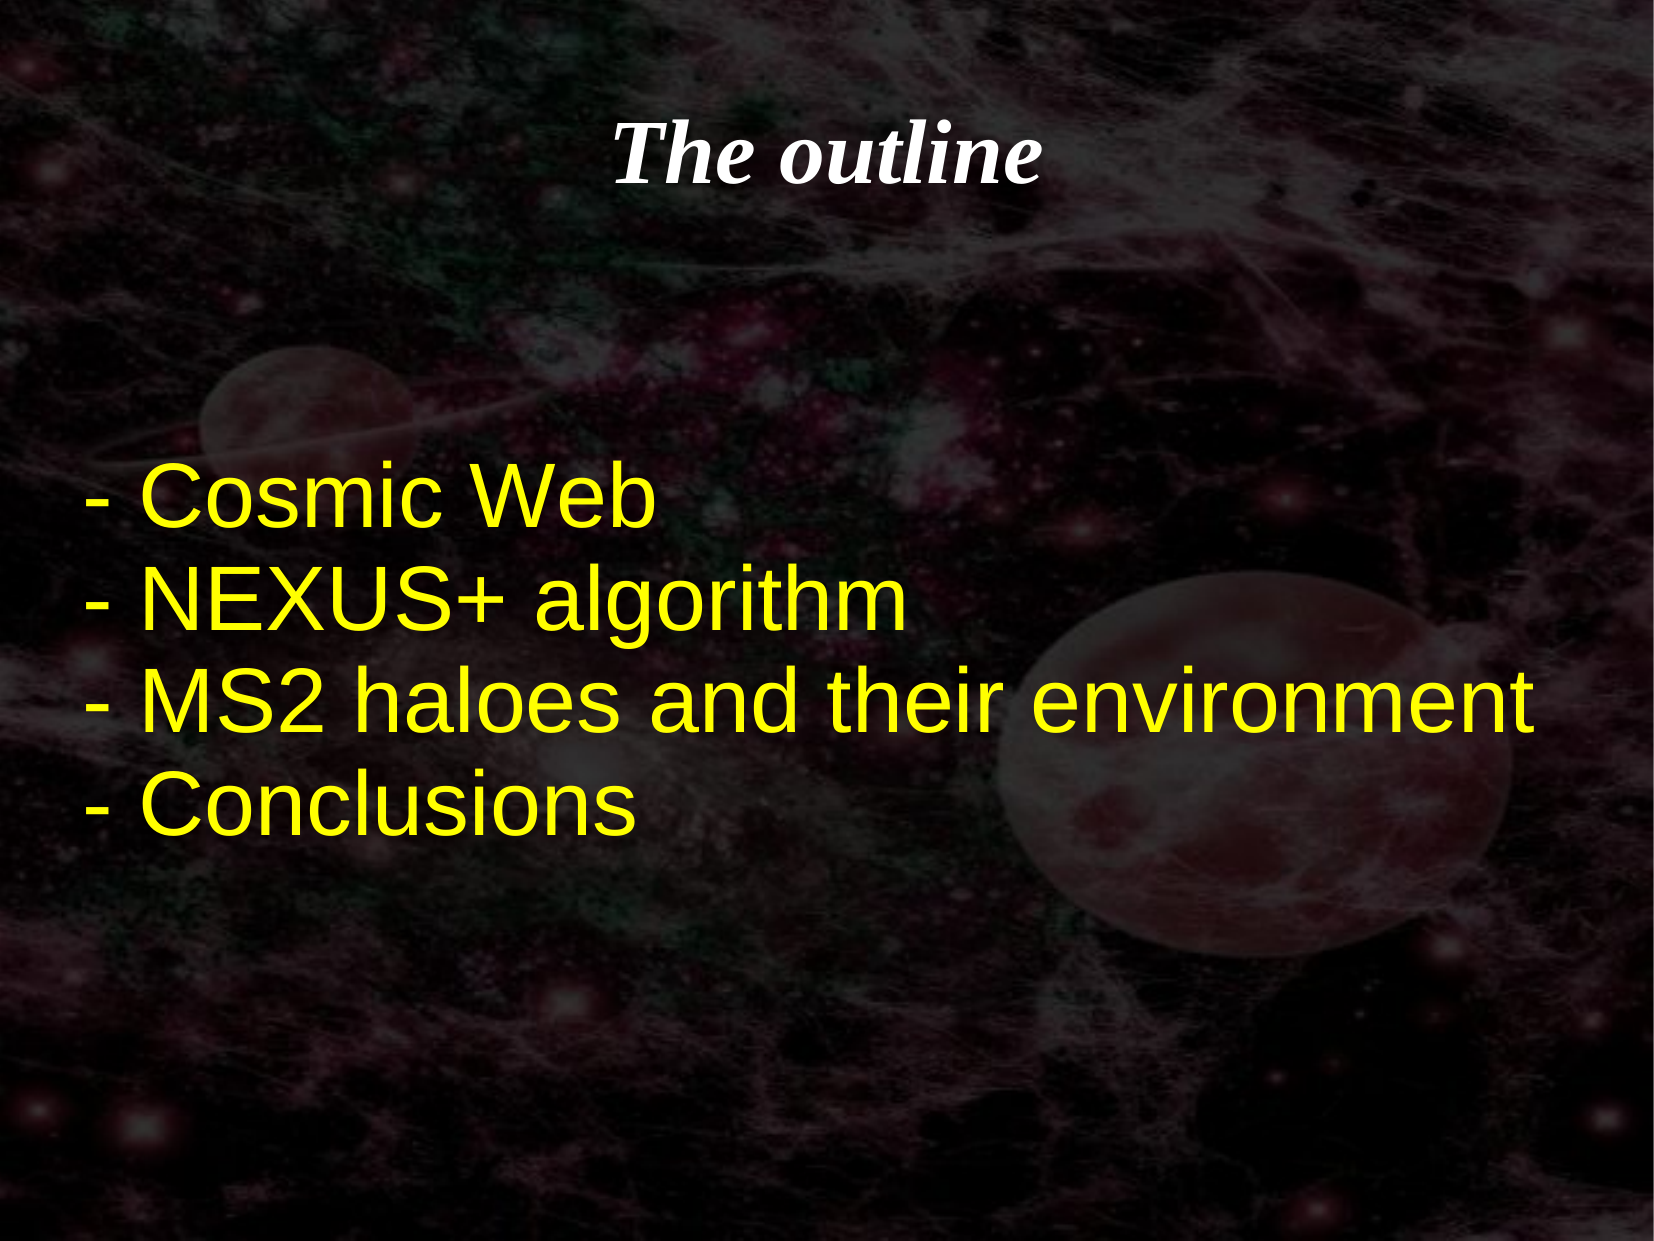

# The outline
- Cosmic Web
- NEXUS+ algorithm
- MS2 haloes and their environment
- Conclusions